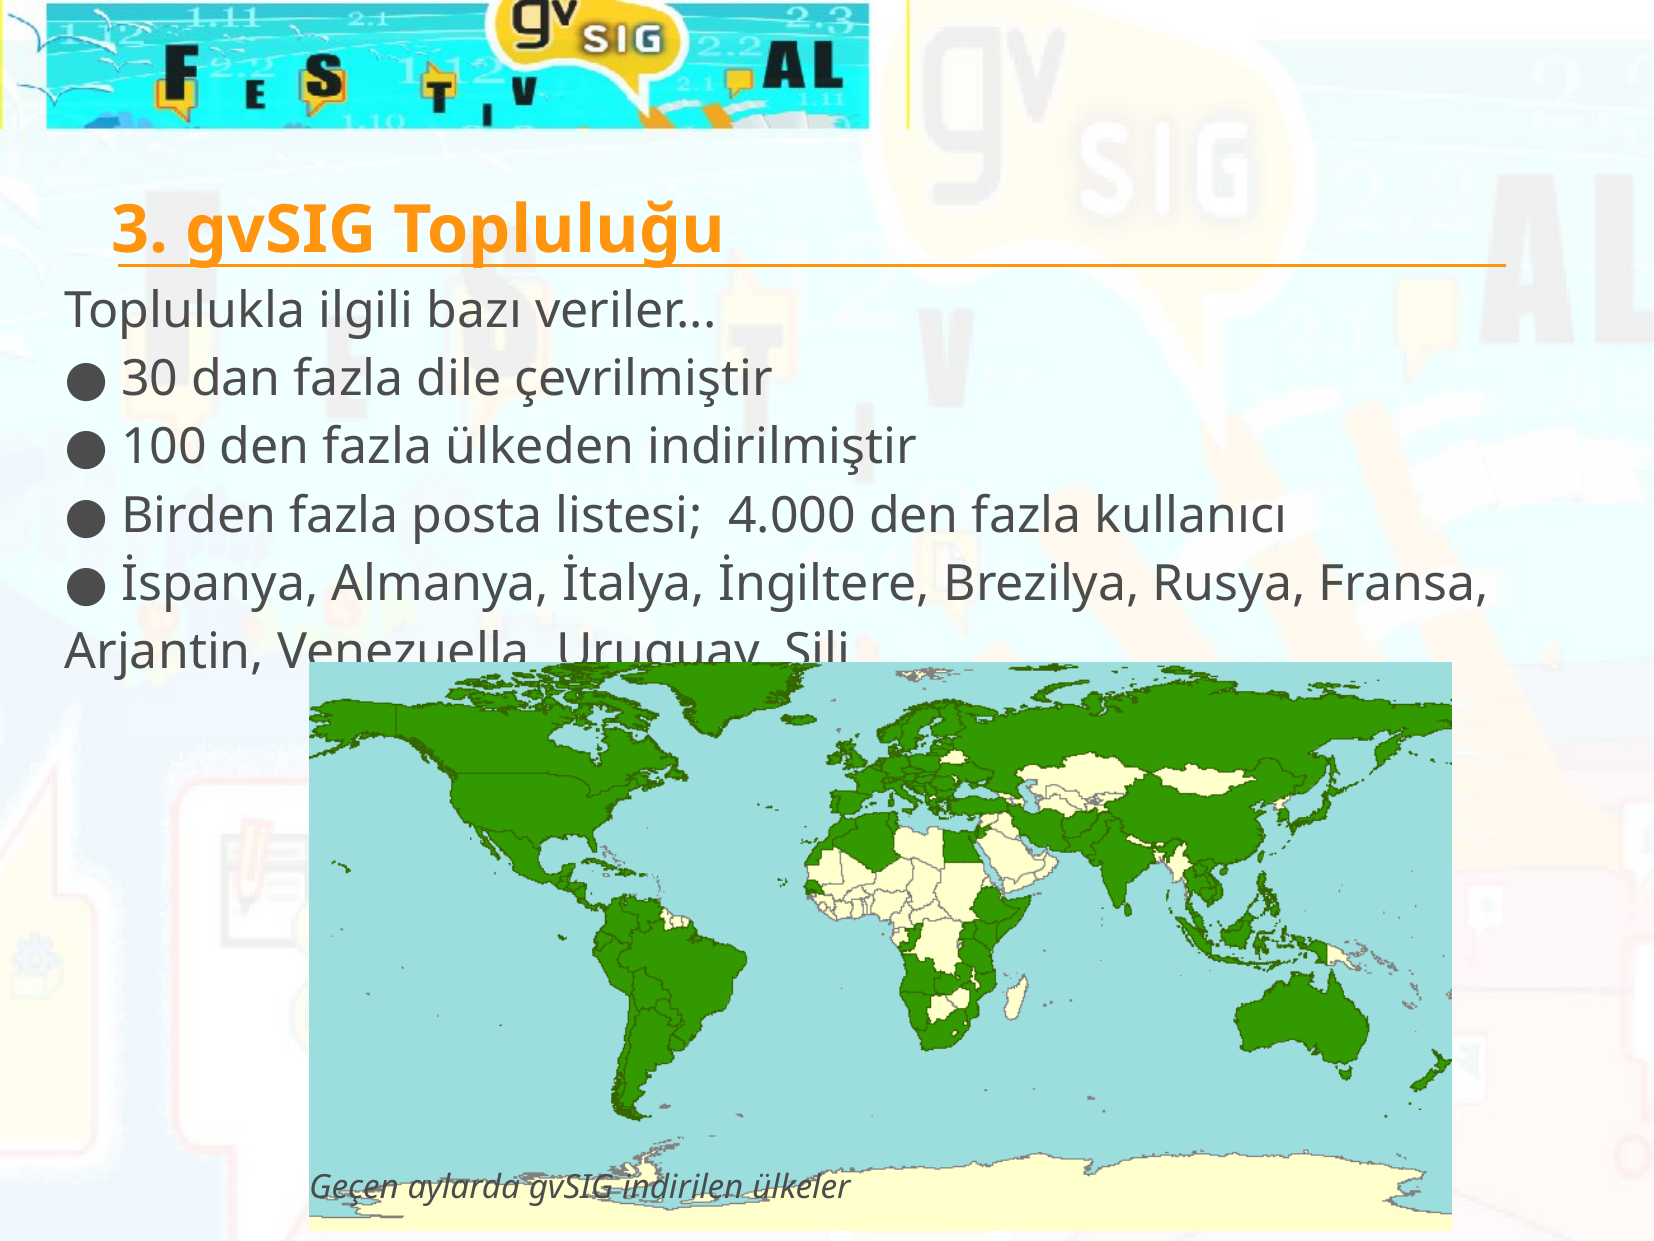

3. gvSIG Topluluğu
# Toplulukla ilgili bazı veriler... ● 30 dan fazla dile çevrilmiştir ● 100 den fazla ülkeden indirilmiştir ● Birden fazla posta listesi; 4.000 den fazla kullanıcı ● İspanya, Almanya, İtalya, İngiltere, Brezilya, Rusya, Fransa, Arjantin, Venezuella, Uruguay, Şili...
Geçen aylarda gvSIG indirilen ülkeler